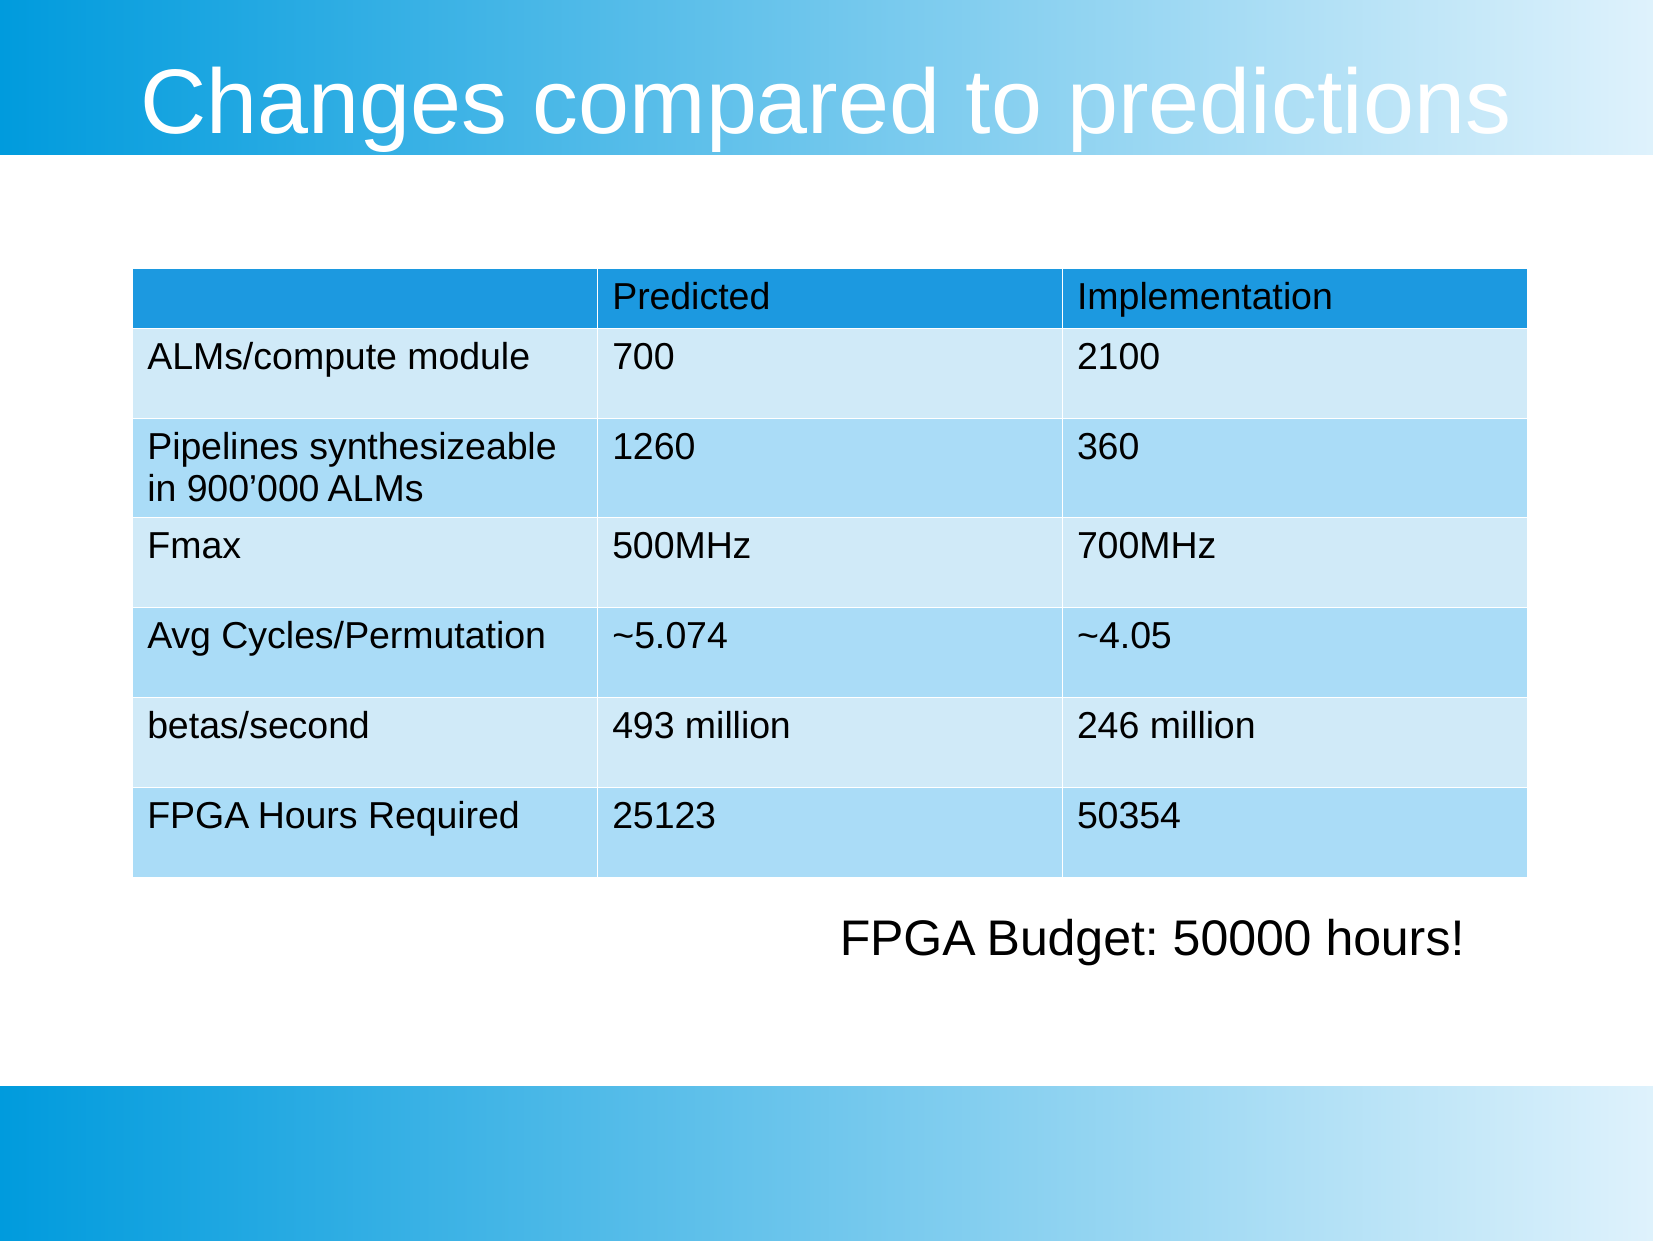

# Changes compared to predictions
| | Predicted | Implementation |
| --- | --- | --- |
| ALMs/compute module | 700 | 2100 |
| Pipelines synthesizeable in 900’000 ALMs | 1260 | 360 |
| Fmax | 500MHz | 700MHz |
| Avg Cycles/Permutation | ~5.074 | ~4.05 |
| betas/second | 493 million | 246 million |
| FPGA Hours Required | 25123 | 50354 |
FPGA Budget: 50000 hours!